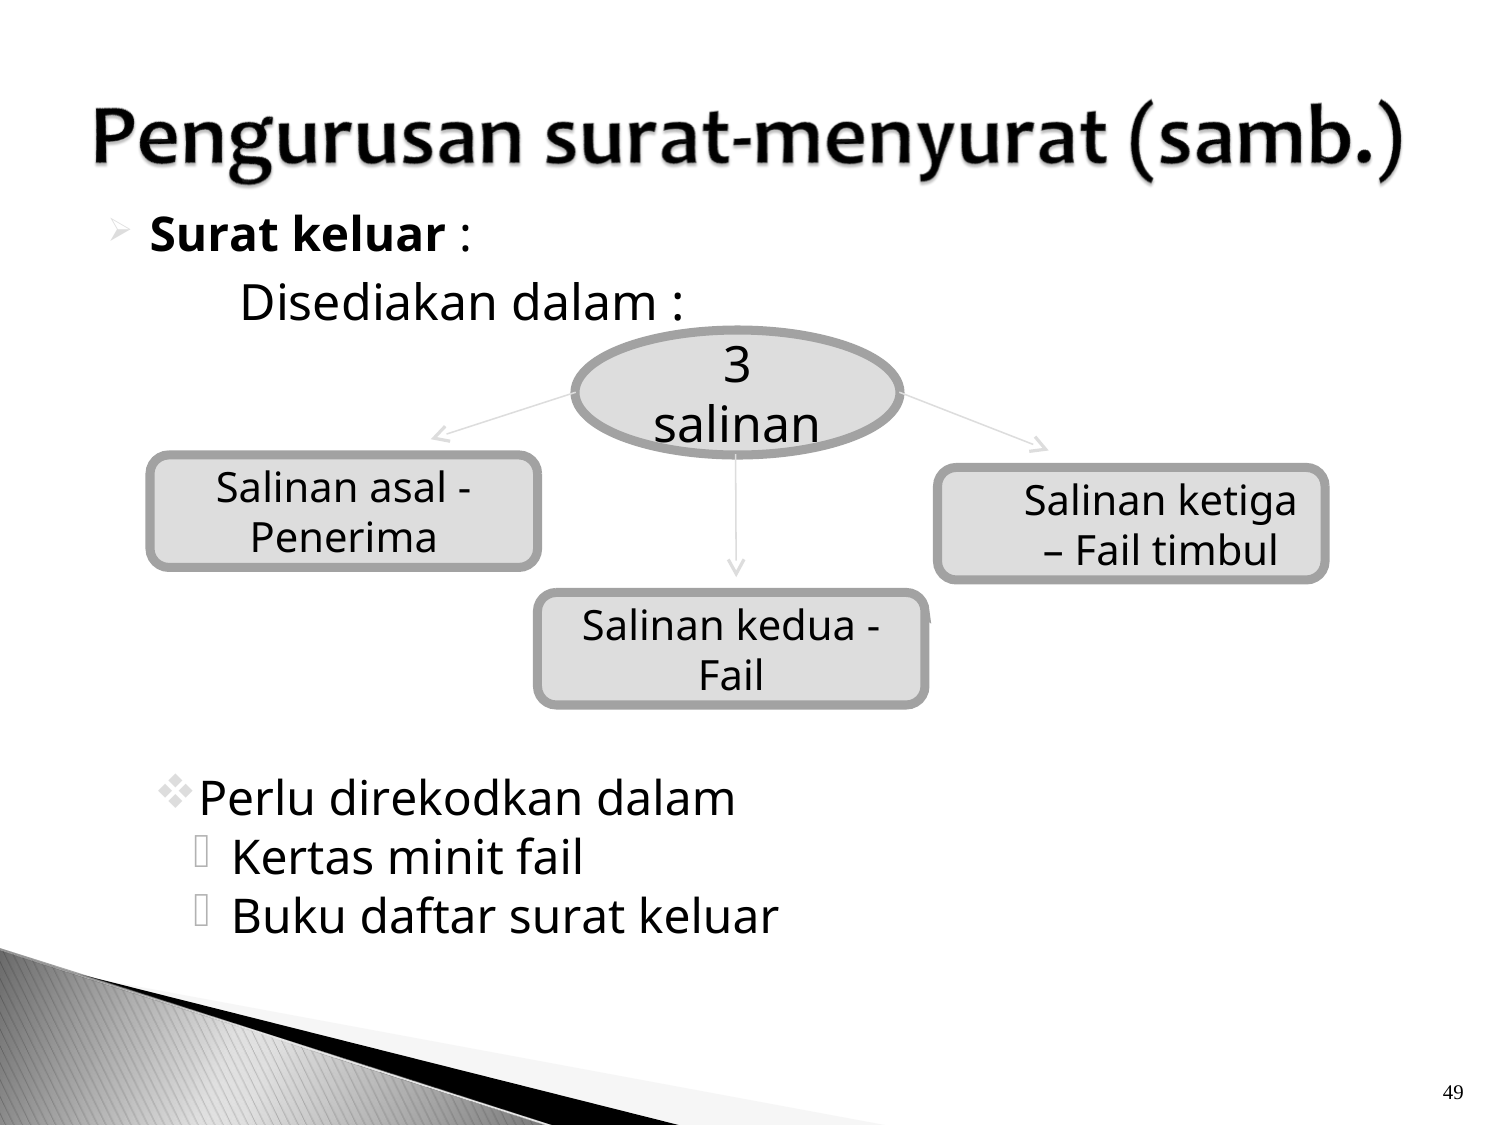

# Surat keluar :
		Disediakan dalam :
Perlu direkodkan dalam
Kertas minit fail
Buku daftar surat keluar
3 salinan
Salinan asal - Penerima
Salinan ketiga – Fail timbul
Salinan kedua - Fail